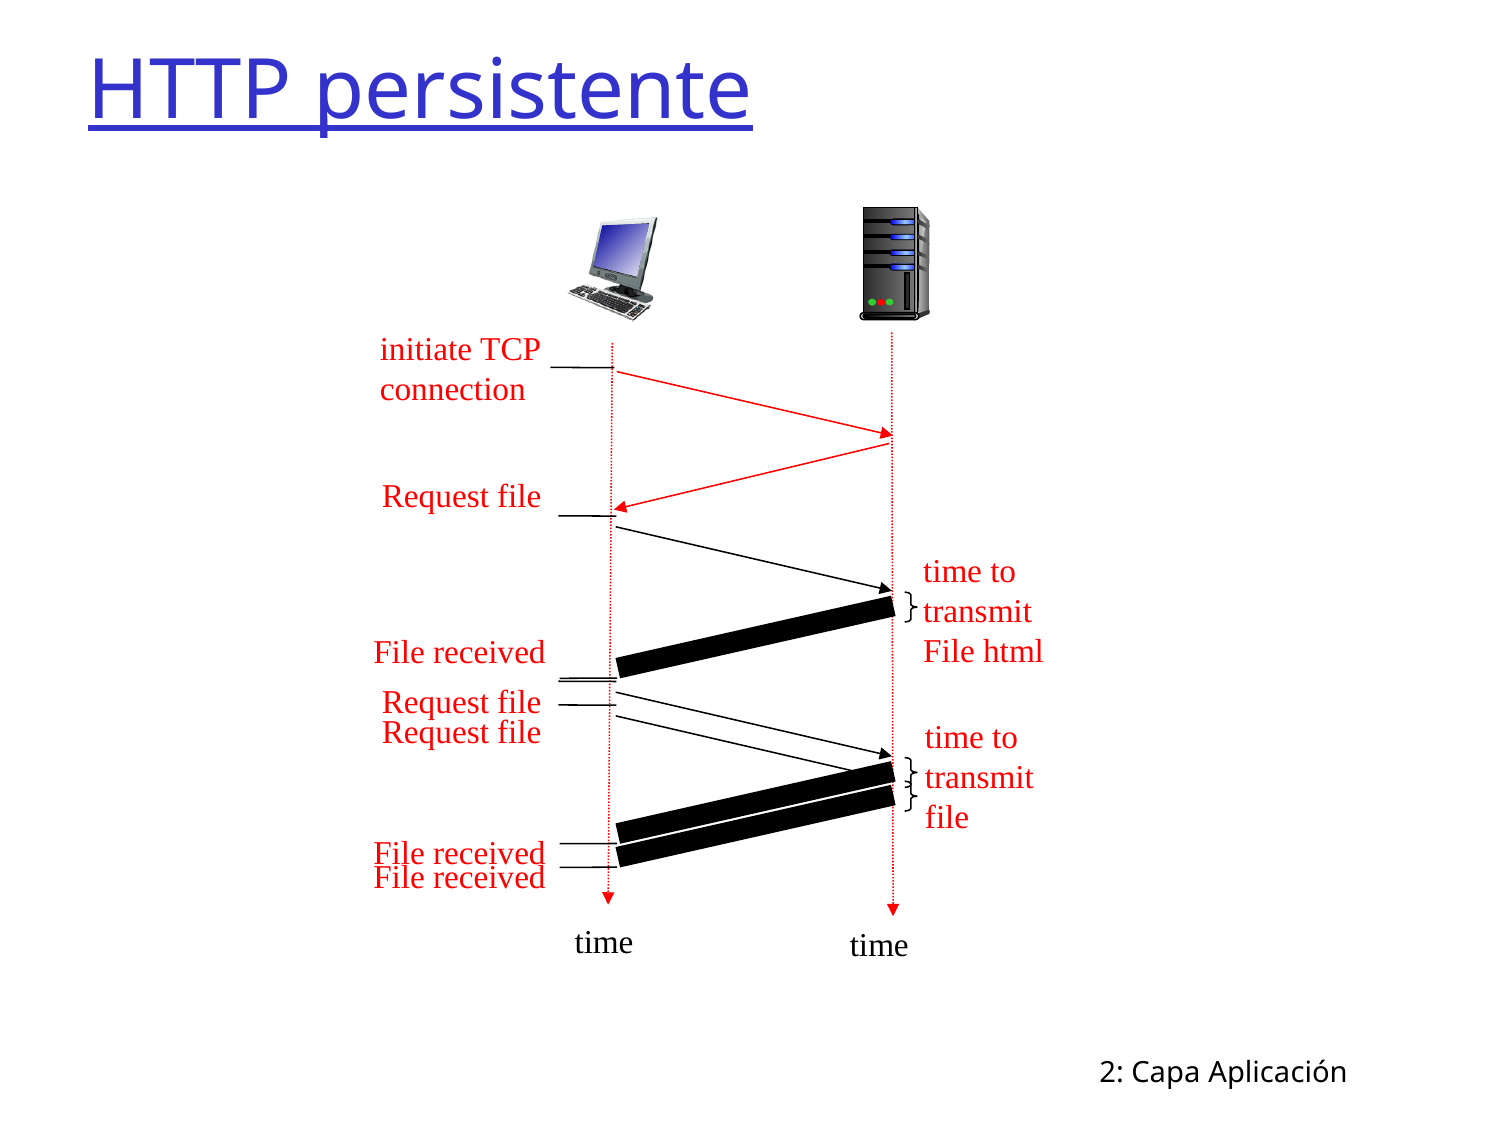

# HTTP persistente
initiate TCP
connection
Request file
time to
transmit
File html
File received
Request file
Request file
time to
transmit
file
File received
File received
time
time